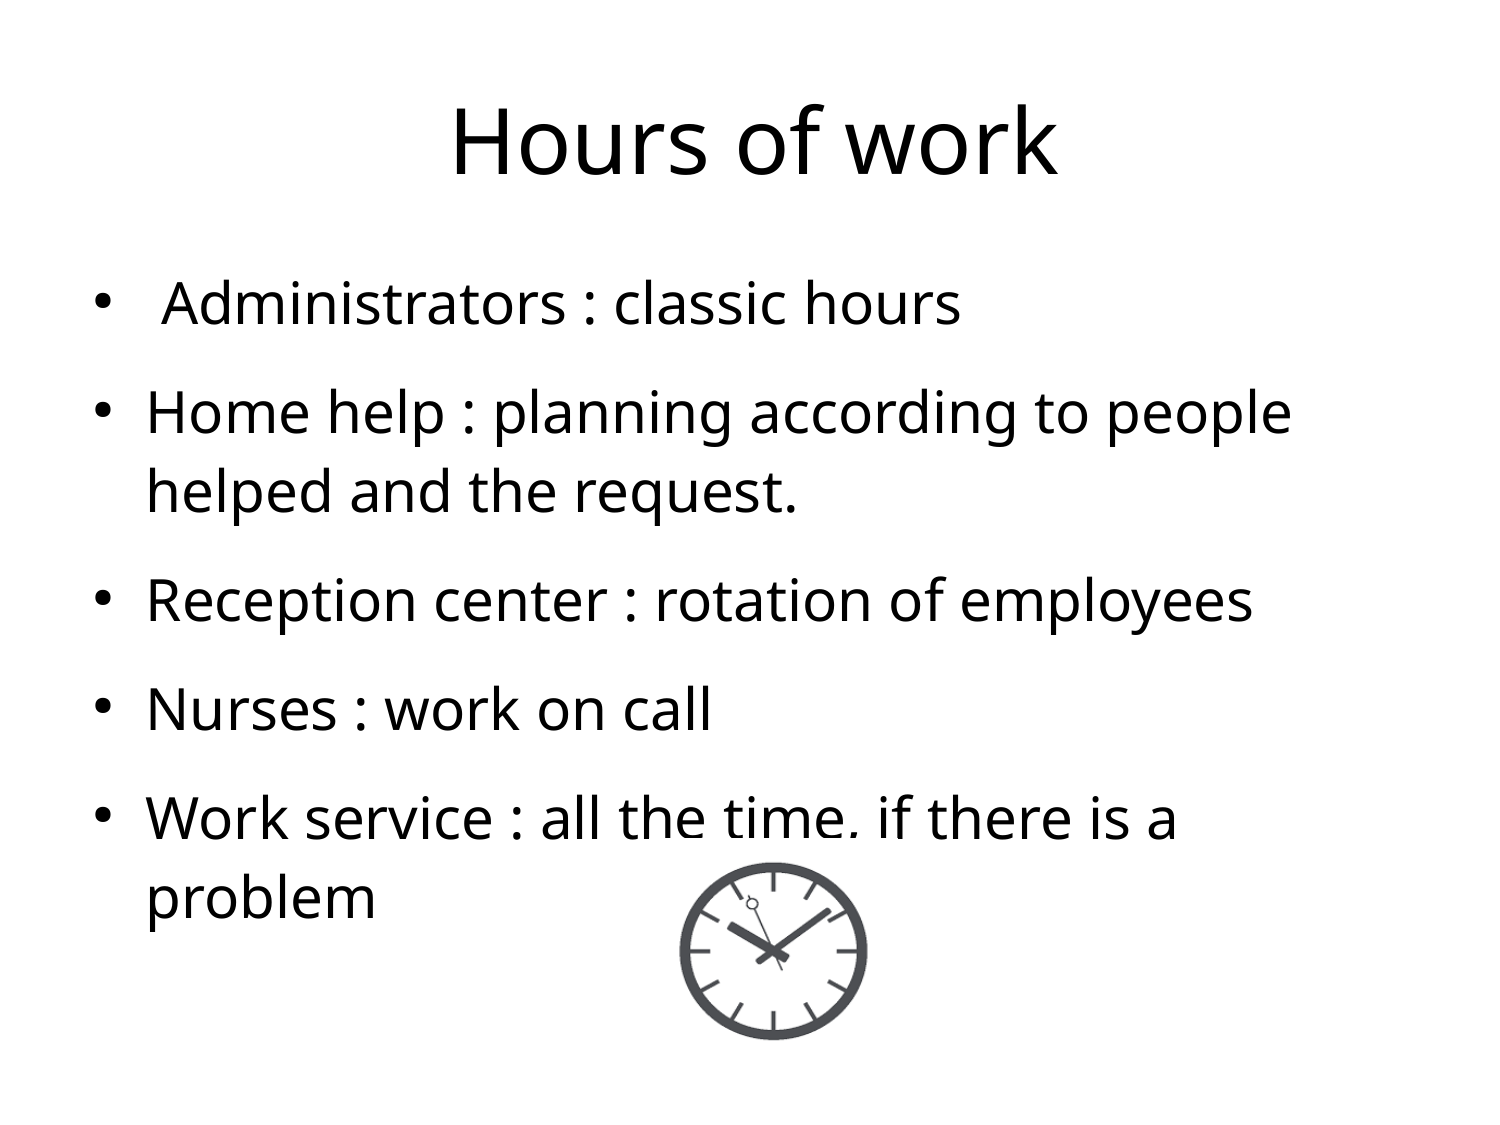

# Hours of work
 Administrators : classic hours
Home help : planning according to people helped and the request.
Reception center : rotation of employees
Nurses : work on call
Work service : all the time, if there is a problem